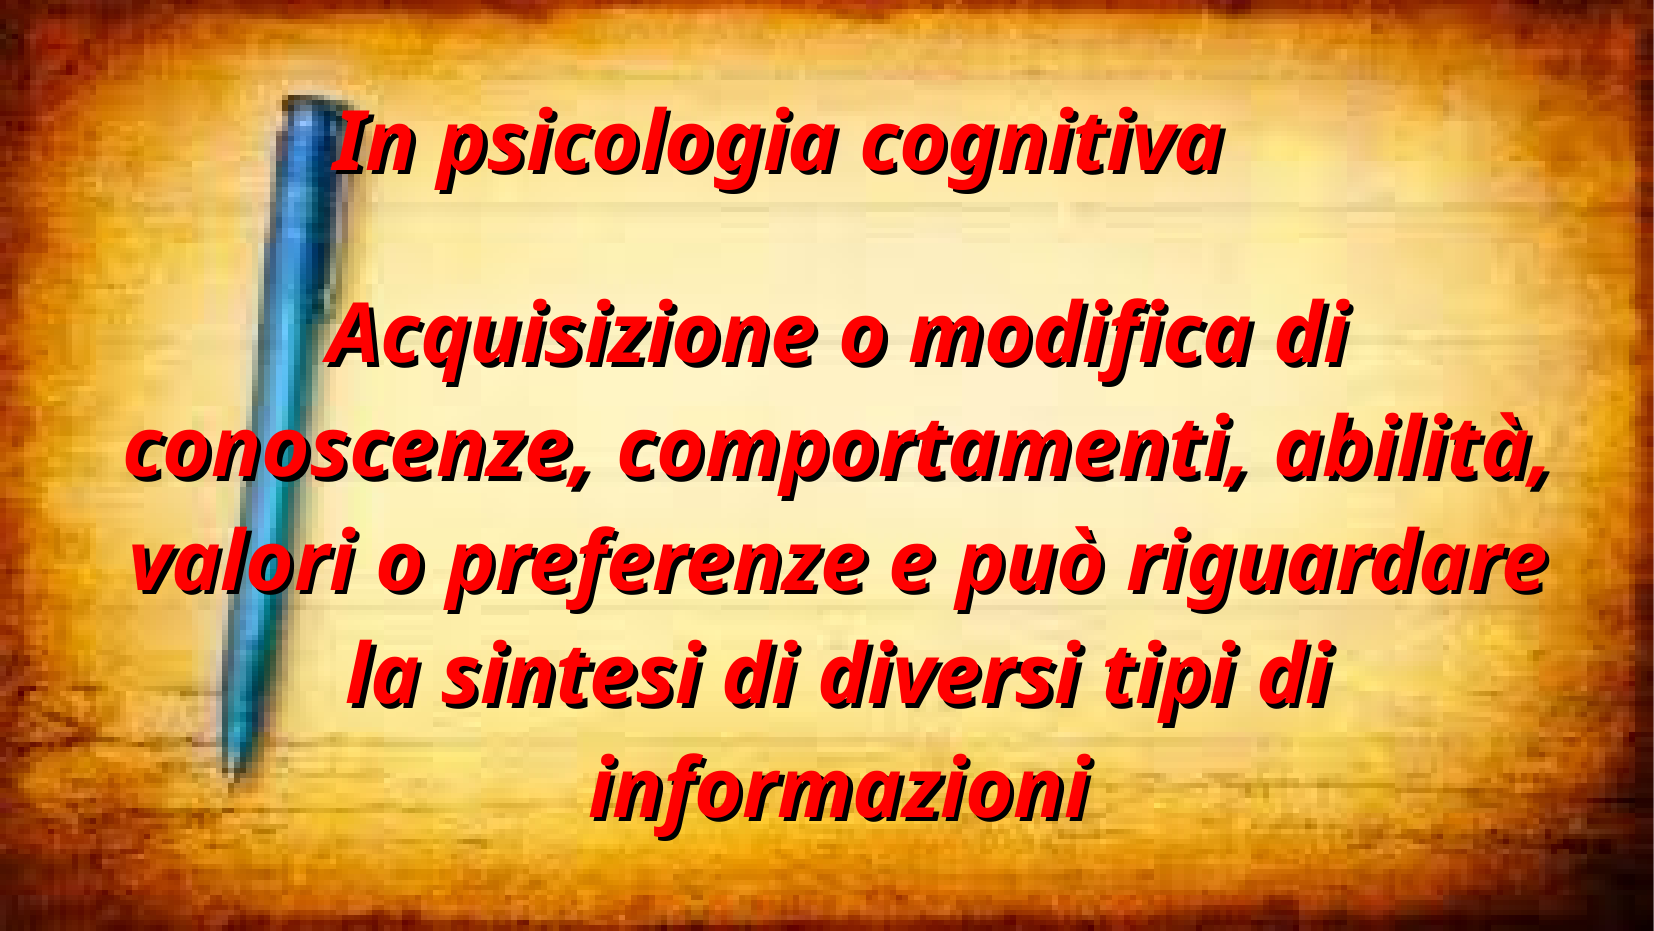

In psicologia cognitiva
# Acquisizione o modifica di conoscenze, comportamenti, abilità, valori o preferenze e può riguardare la sintesi di diversi tipi di informazioni